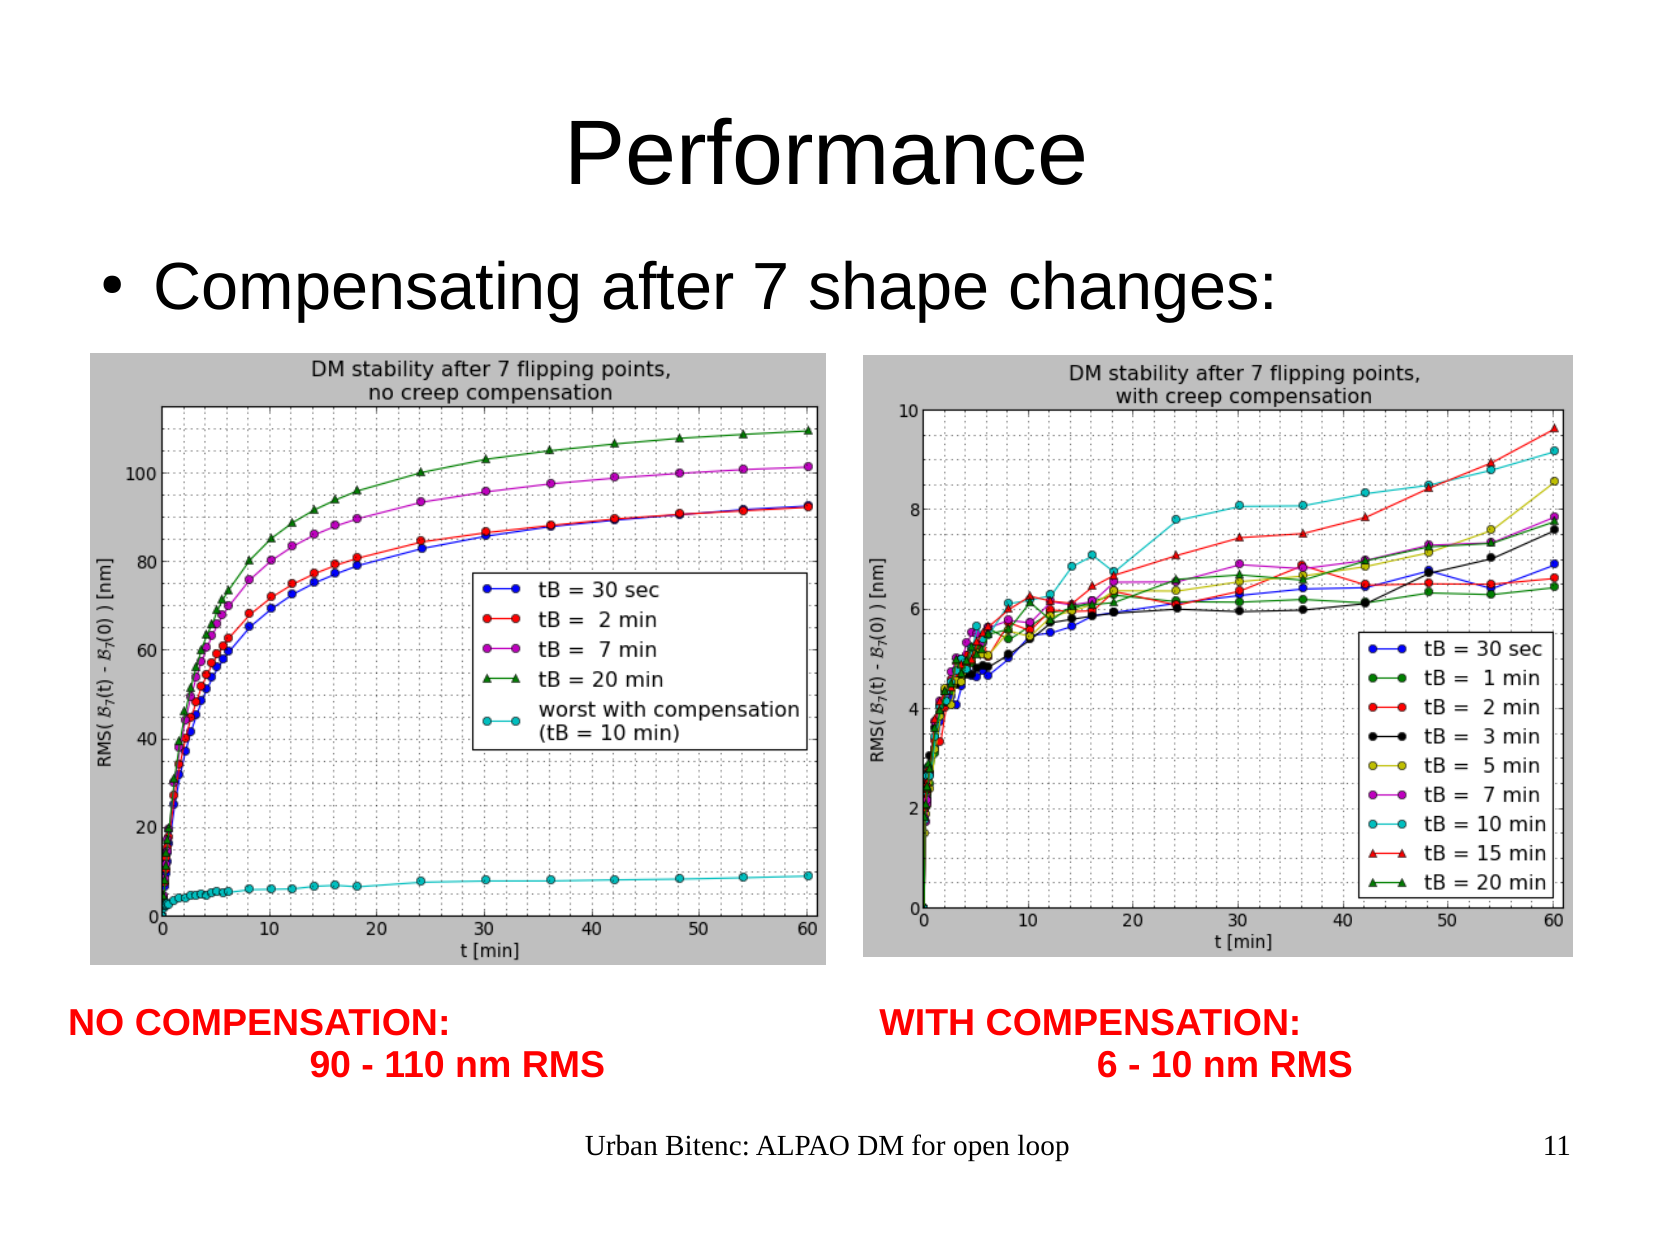

# Performance
Compensating after 7 shape changes:
NO COMPENSATION: WITH COMPENSATION:
 90 - 110 nm RMS 6 - 10 nm RMS
Urban Bitenc: ALPAO DM for open loop
11